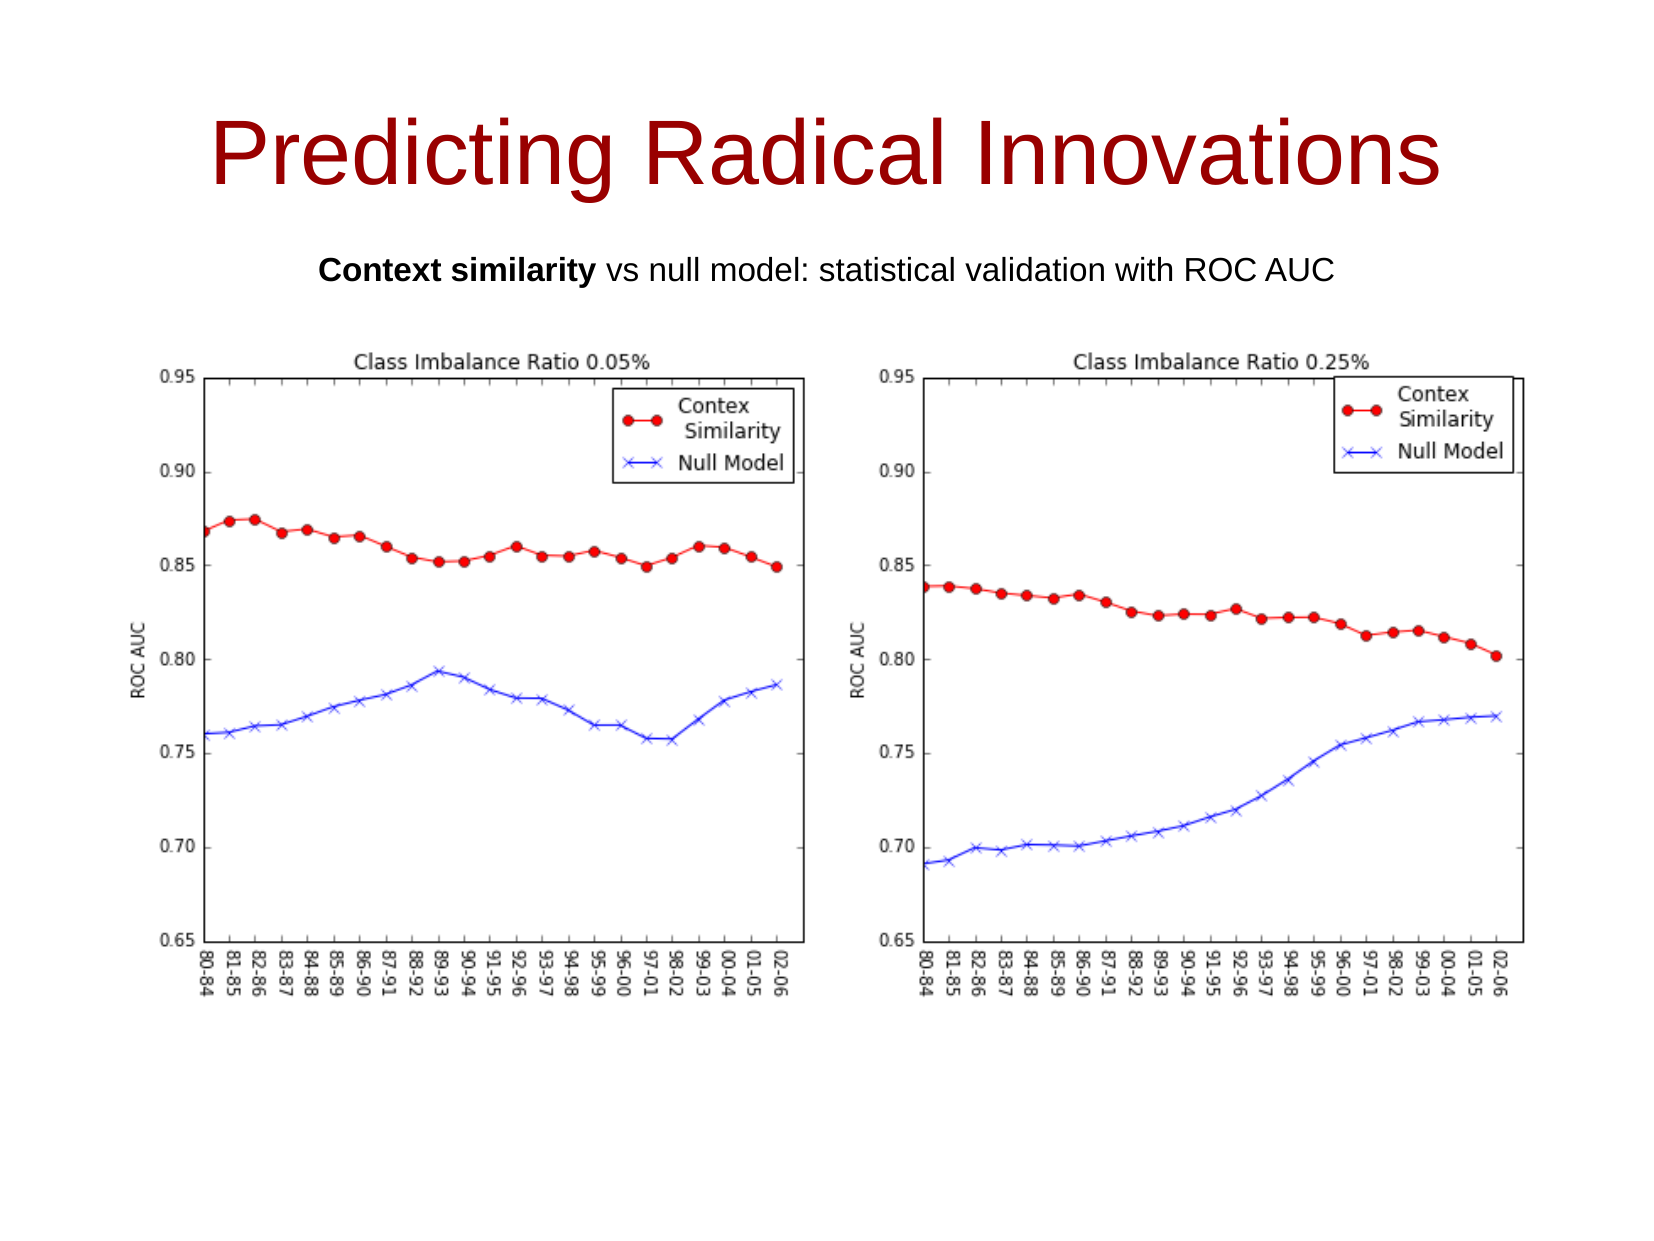

# Predicting Radical Innovations
Context similarity vs null model: statistical validation with ROC AUC